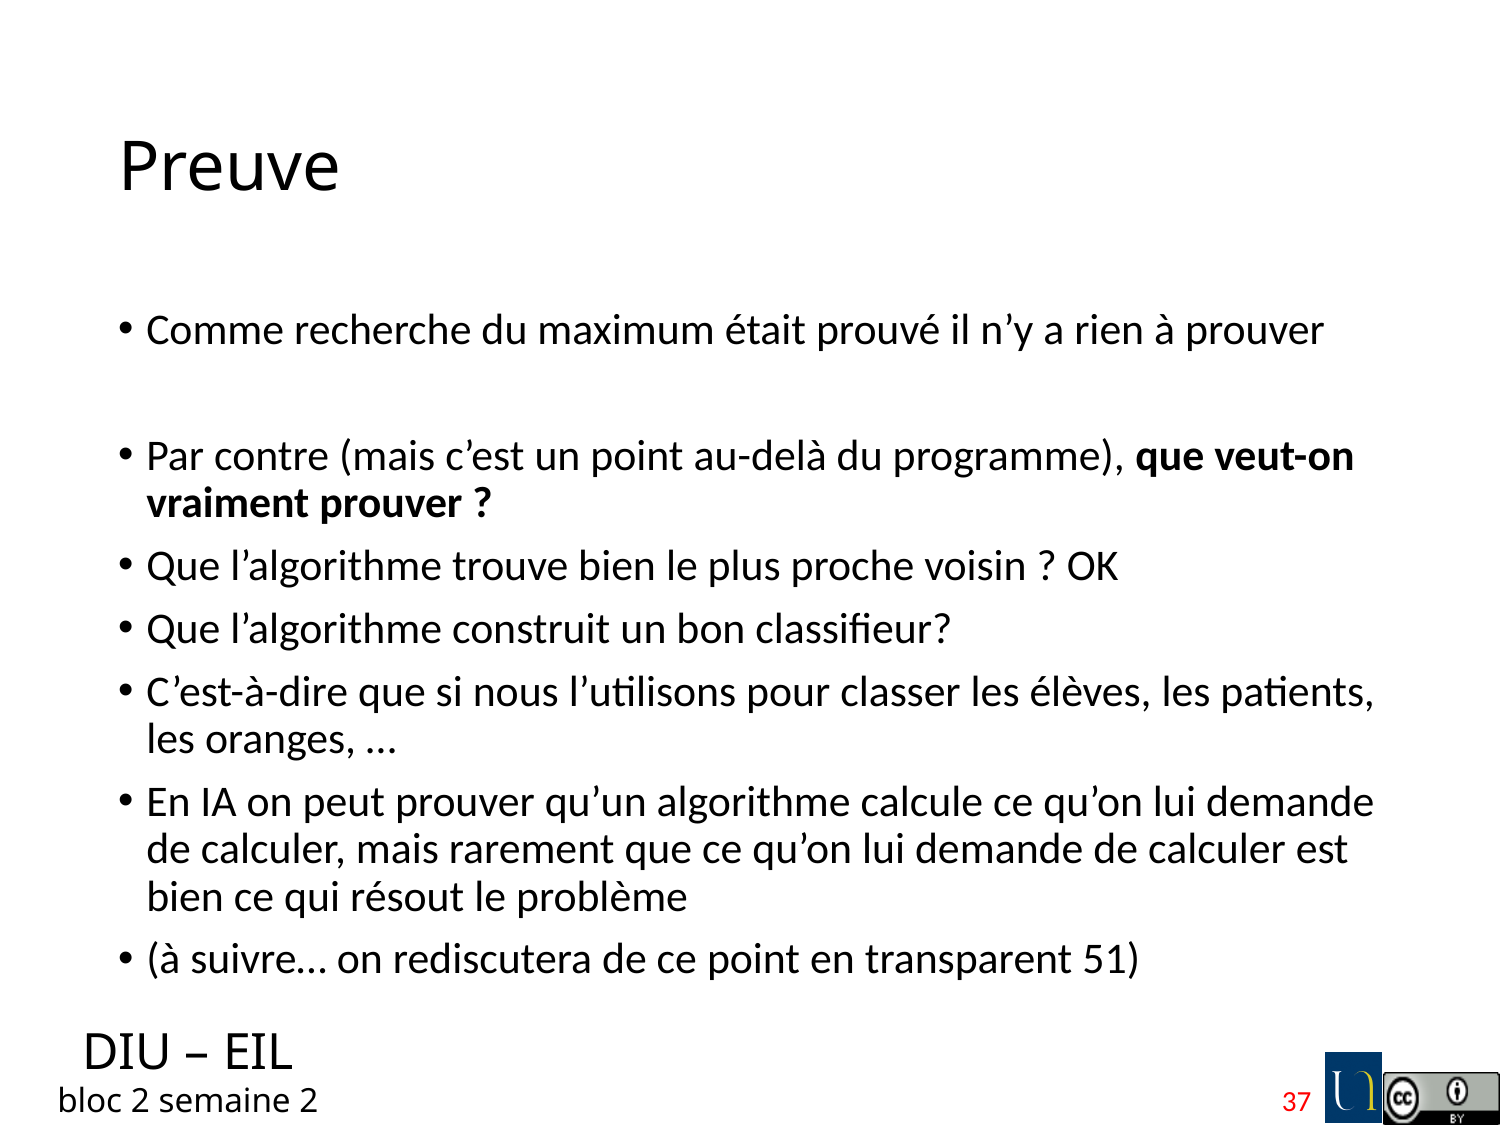

# Preuve
Comme recherche du maximum était prouvé il n’y a rien à prouver
Par contre (mais c’est un point au-delà du programme), que veut-on vraiment prouver ?
Que l’algorithme trouve bien le plus proche voisin ? OK
Que l’algorithme construit un bon classifieur?
C’est-à-dire que si nous l’utilisons pour classer les élèves, les patients, les oranges, …
En IA on peut prouver qu’un algorithme calcule ce qu’on lui demande de calculer, mais rarement que ce qu’on lui demande de calculer est bien ce qui résout le problème
(à suivre… on rediscutera de ce point en transparent 51)